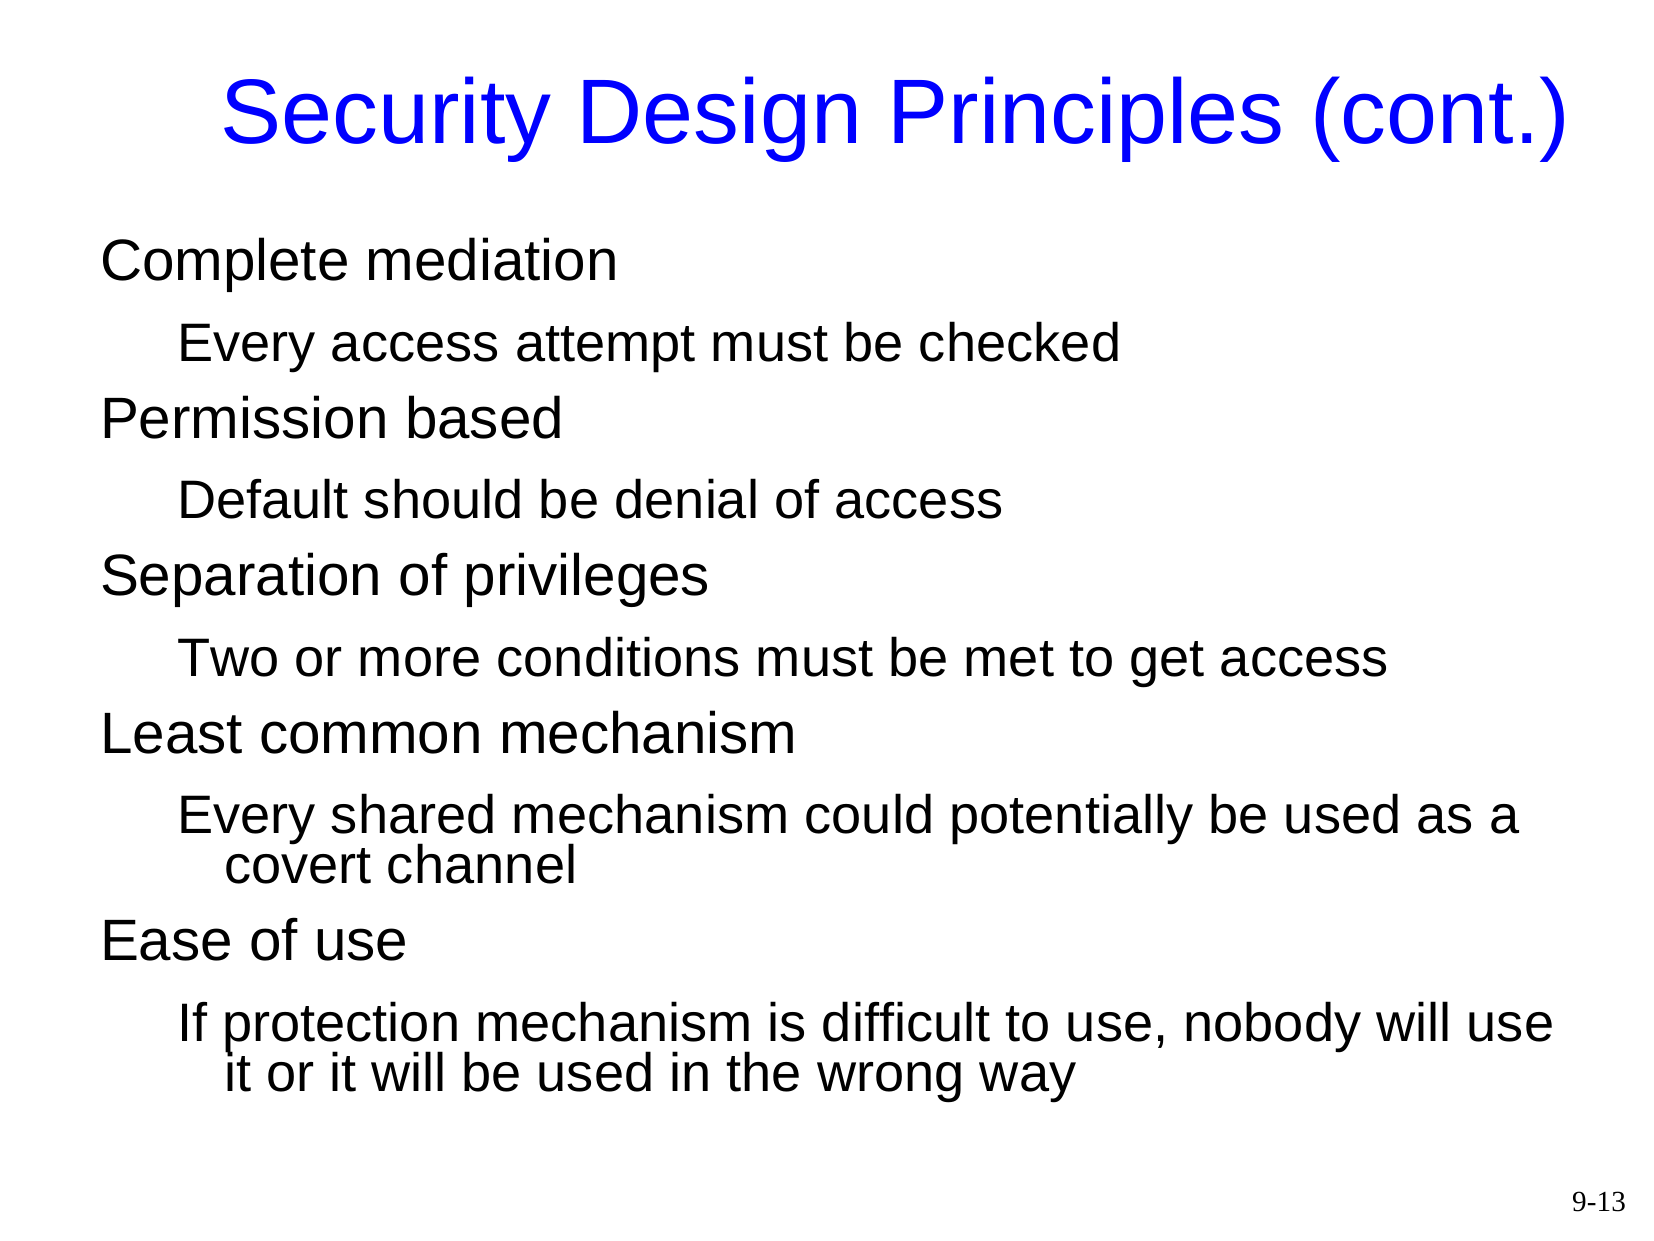

# Security Design Principles (cont.)
Complete mediation
Every access attempt must be checked
Permission based
Default should be denial of access
Separation of privileges
Two or more conditions must be met to get access
Least common mechanism
Every shared mechanism could potentially be used as a covert channel
Ease of use
If protection mechanism is difficult to use, nobody will use it or it will be used in the wrong way